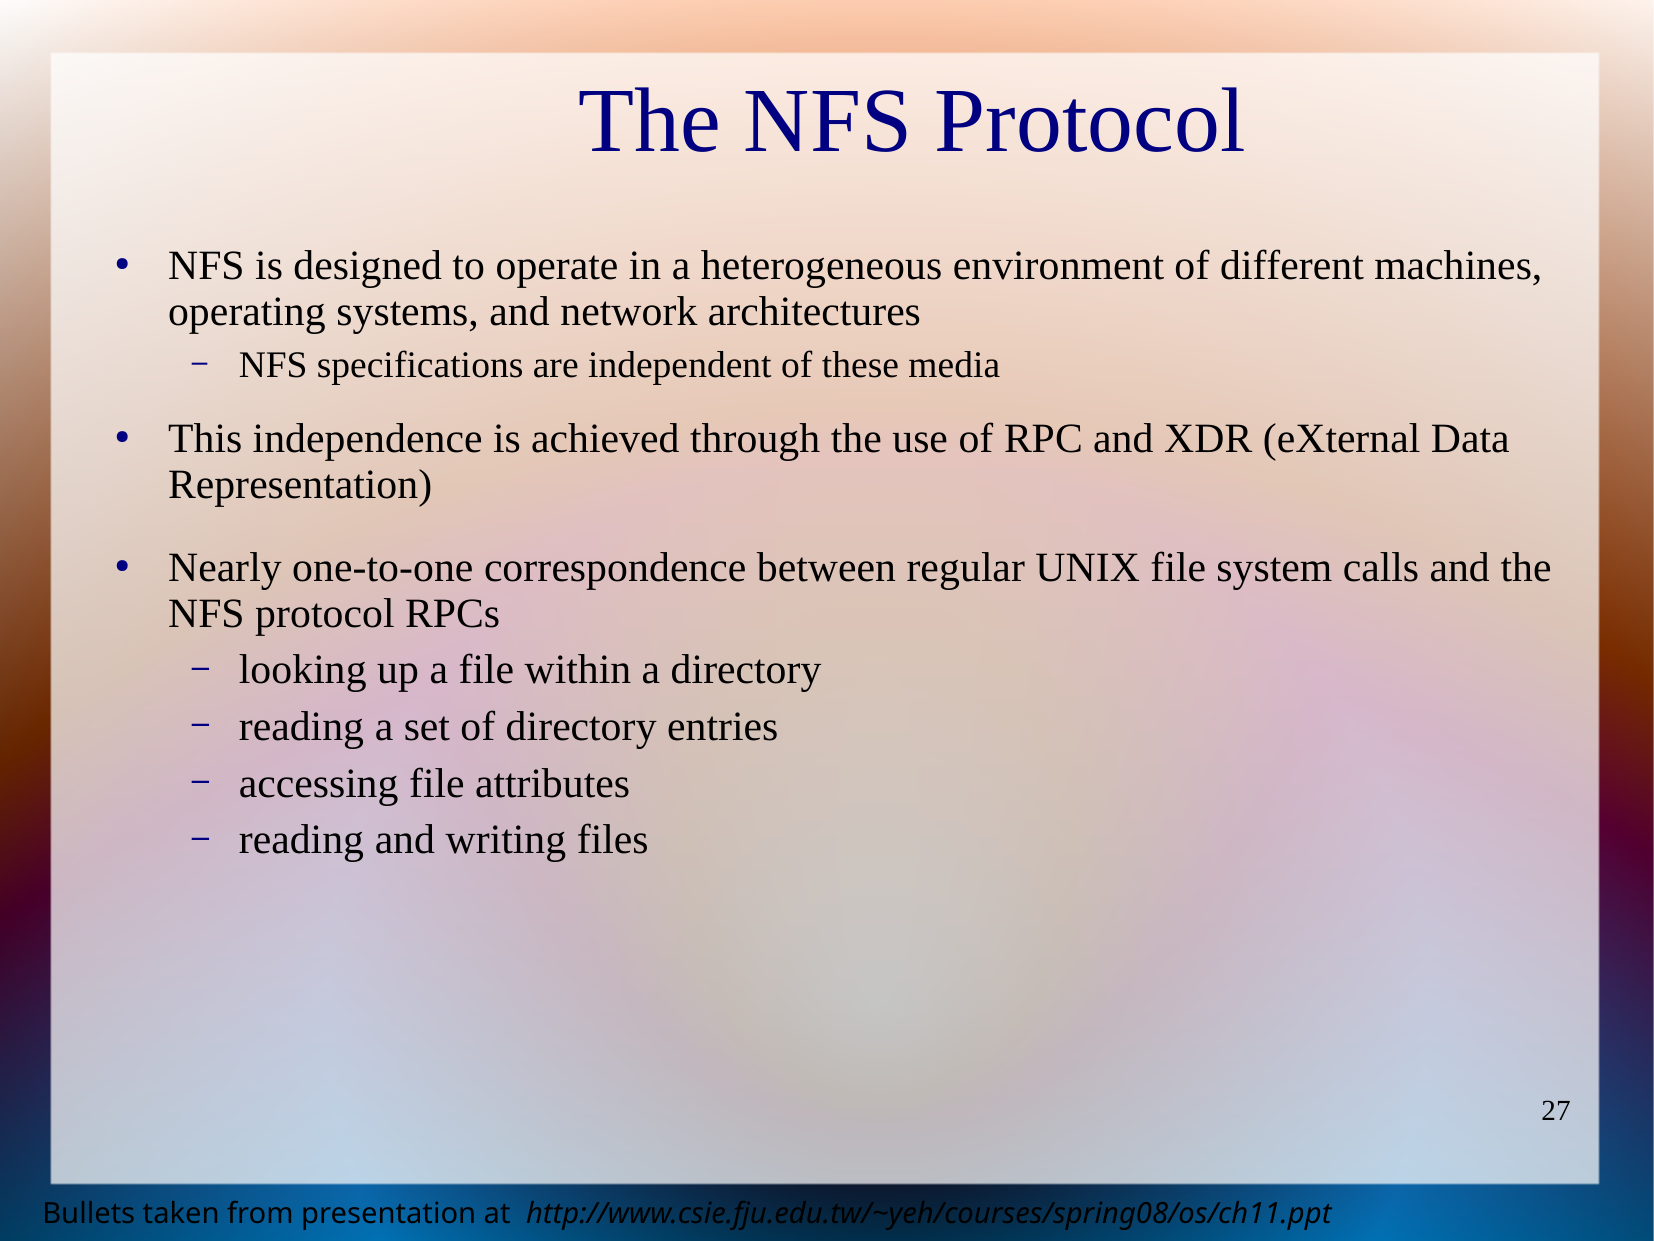

# The NFS Protocol
NFS is designed to operate in a heterogeneous environment of different machines, operating systems, and network architectures
NFS specifications are independent of these media
This independence is achieved through the use of RPC and XDR (eXternal Data Representation)
Nearly one-to-one correspondence between regular UNIX file system calls and the NFS protocol RPCs
looking up a file within a directory
reading a set of directory entries
accessing file attributes
reading and writing files
27
Bullets taken from presentation at http://www.csie.fju.edu.tw/~yeh/courses/spring08/os/ch11.ppt